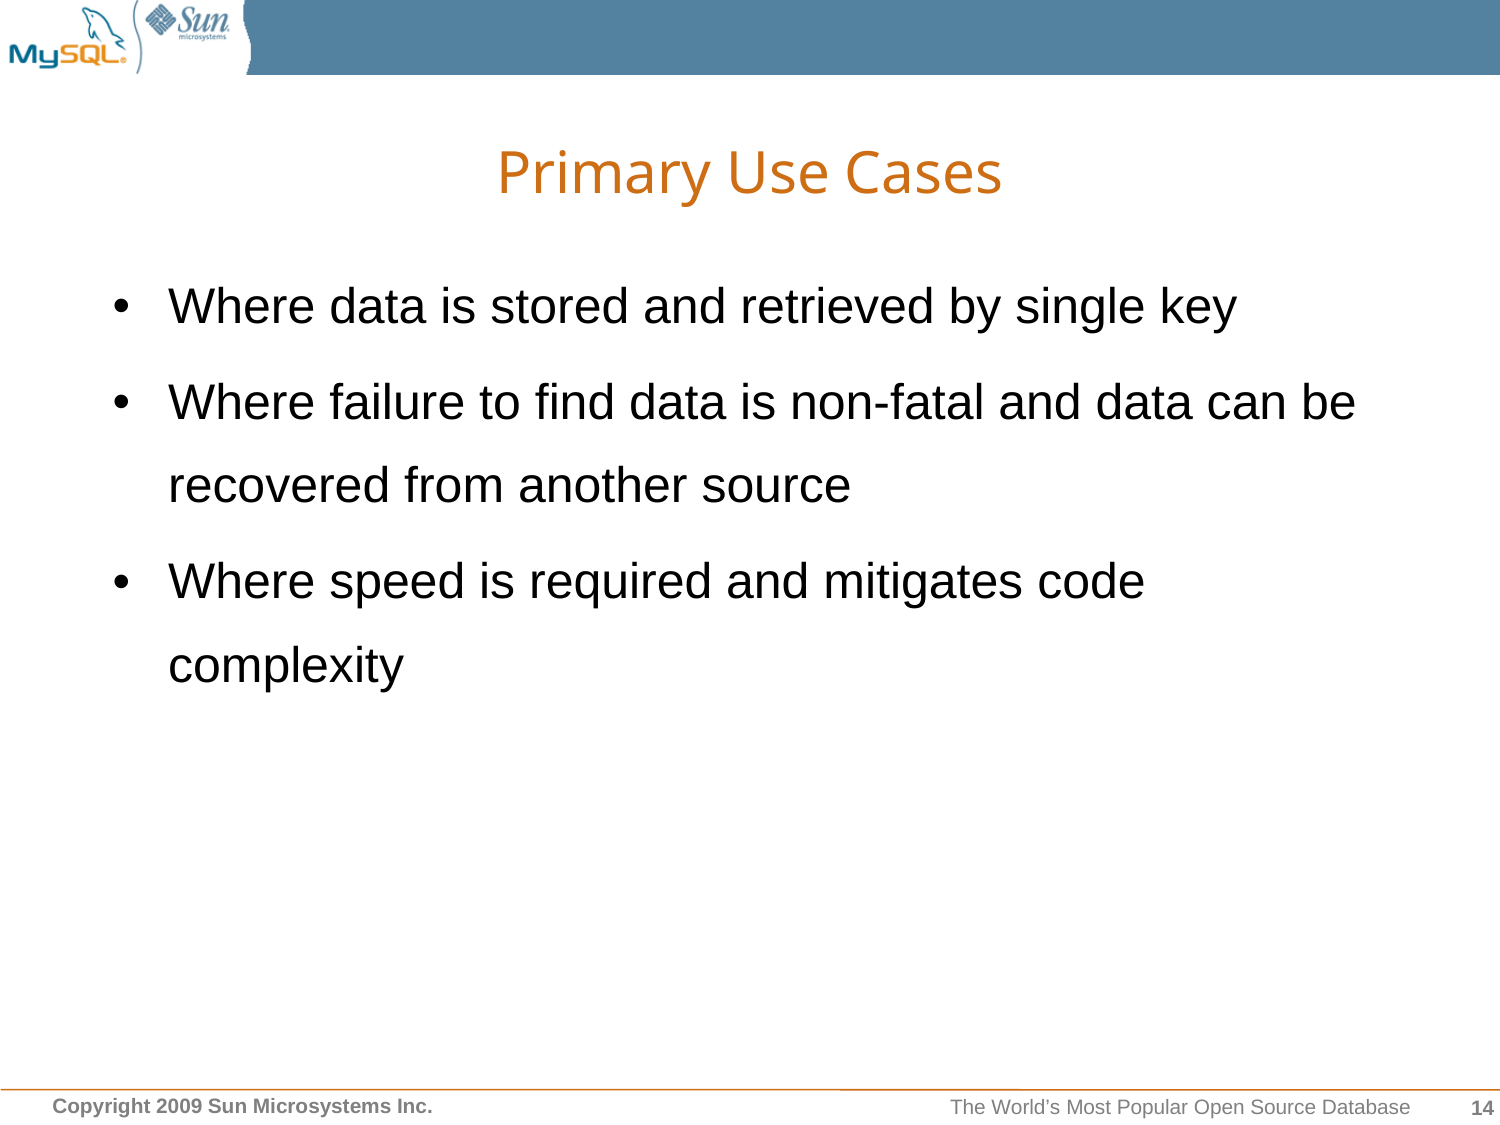

# Primary Use Cases
Where data is stored and retrieved by single key
Where failure to find data is non-fatal and data can be recovered from another source
Where speed is required and mitigates code complexity